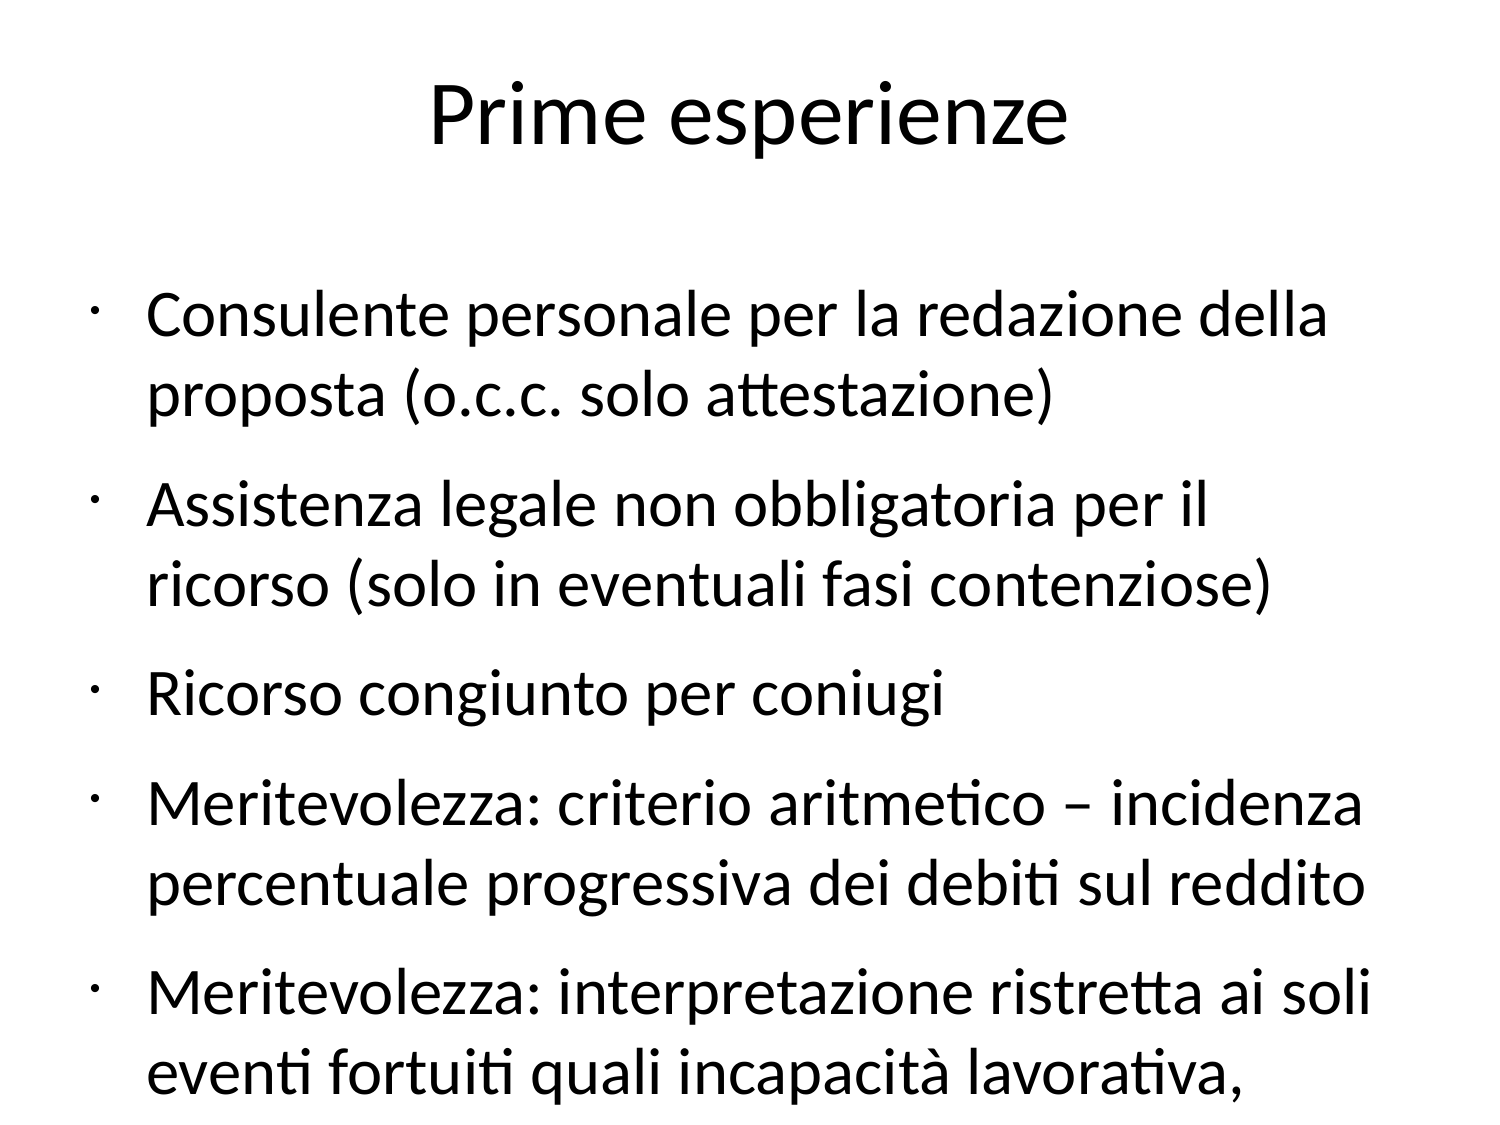

# Prime esperienze
Consulente personale per la redazione della proposta (o.c.c. solo attestazione)
Assistenza legale non obbligatoria per il ricorso (solo in eventuali fasi contenziose)
Ricorso congiunto per coniugi
Meritevolezza: criterio aritmetico – incidenza percentuale progressiva dei debiti sul reddito
Meritevolezza: interpretazione ristretta ai soli eventi fortuiti quali incapacità lavorativa, malattia, perdita del lavoro